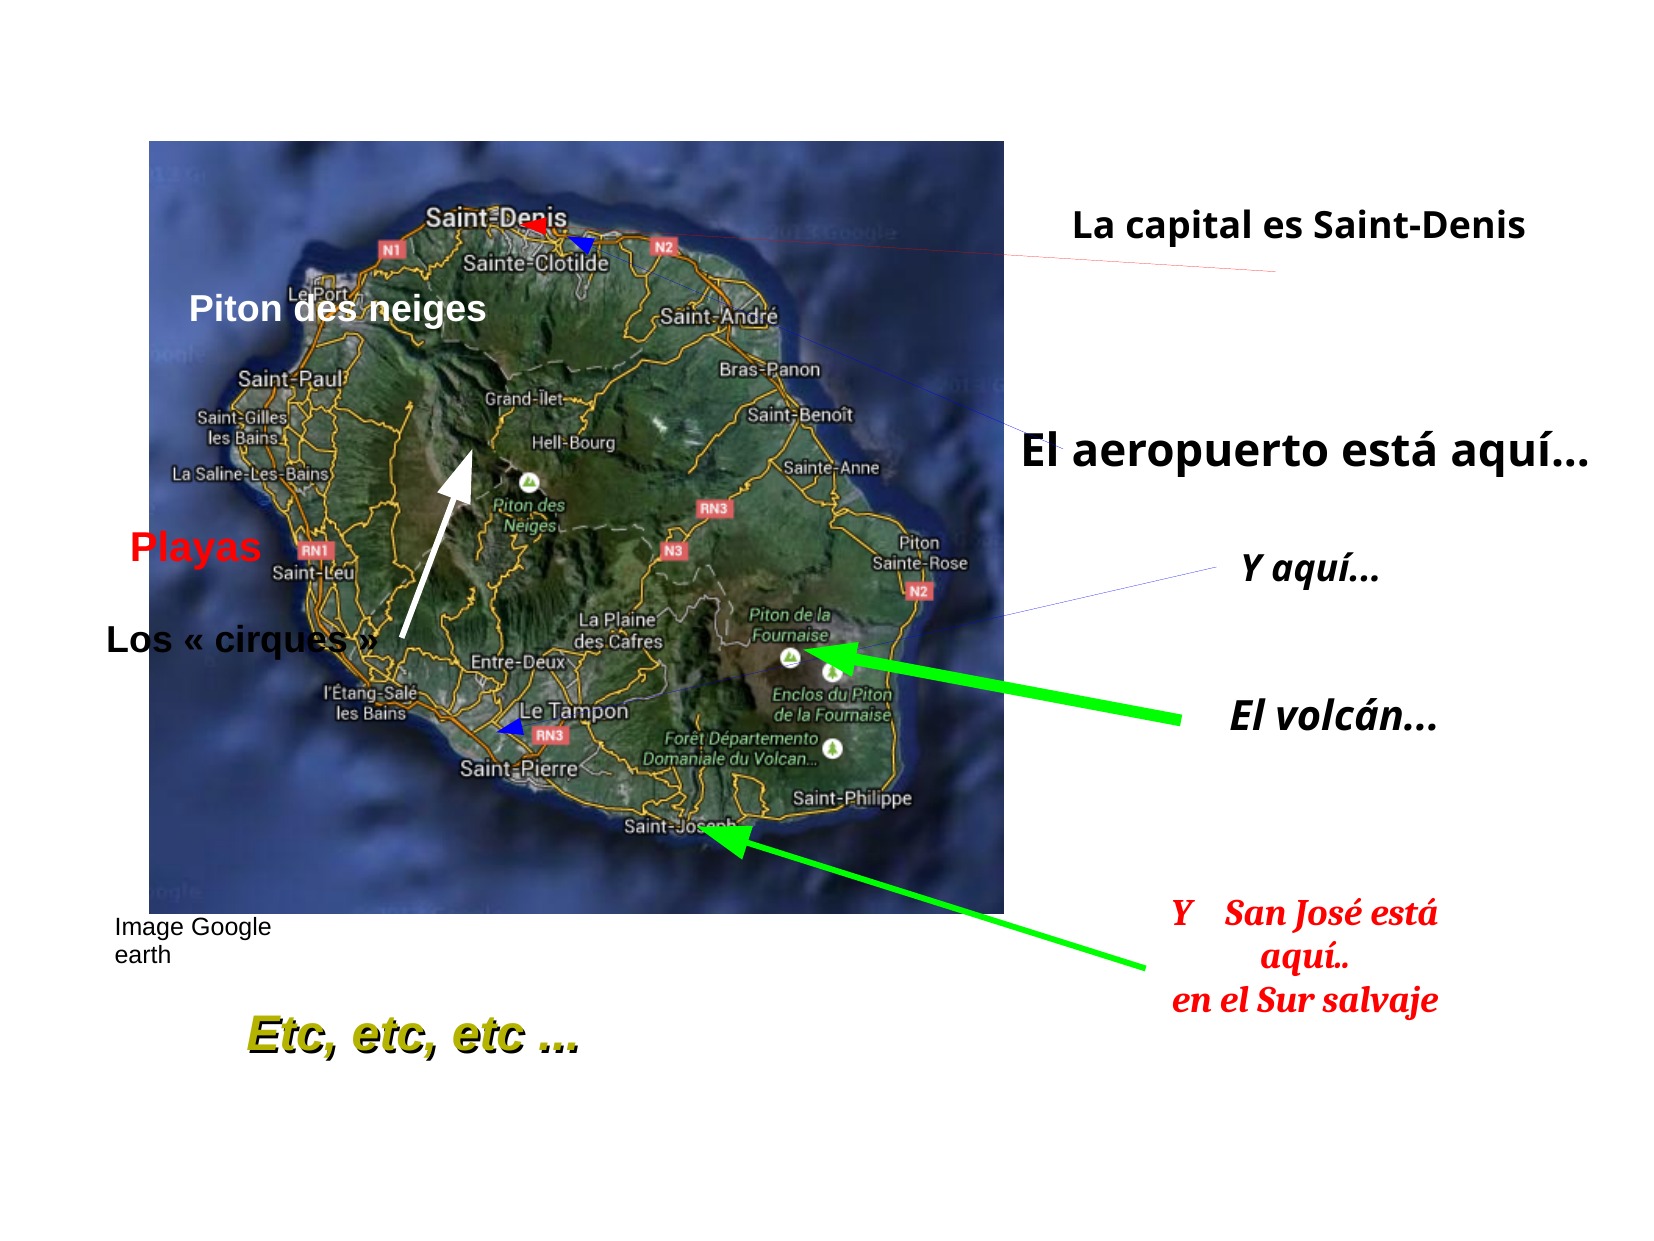

La capital es Saint-Denis
 Piton des neiges
El aeropuerto está aquí...
Playas
Y aquí...
El volcán...
Los « cirques »
Y San José está
aquí..
en el Sur salvaje
Image Google earth
Etc, etc, etc ...